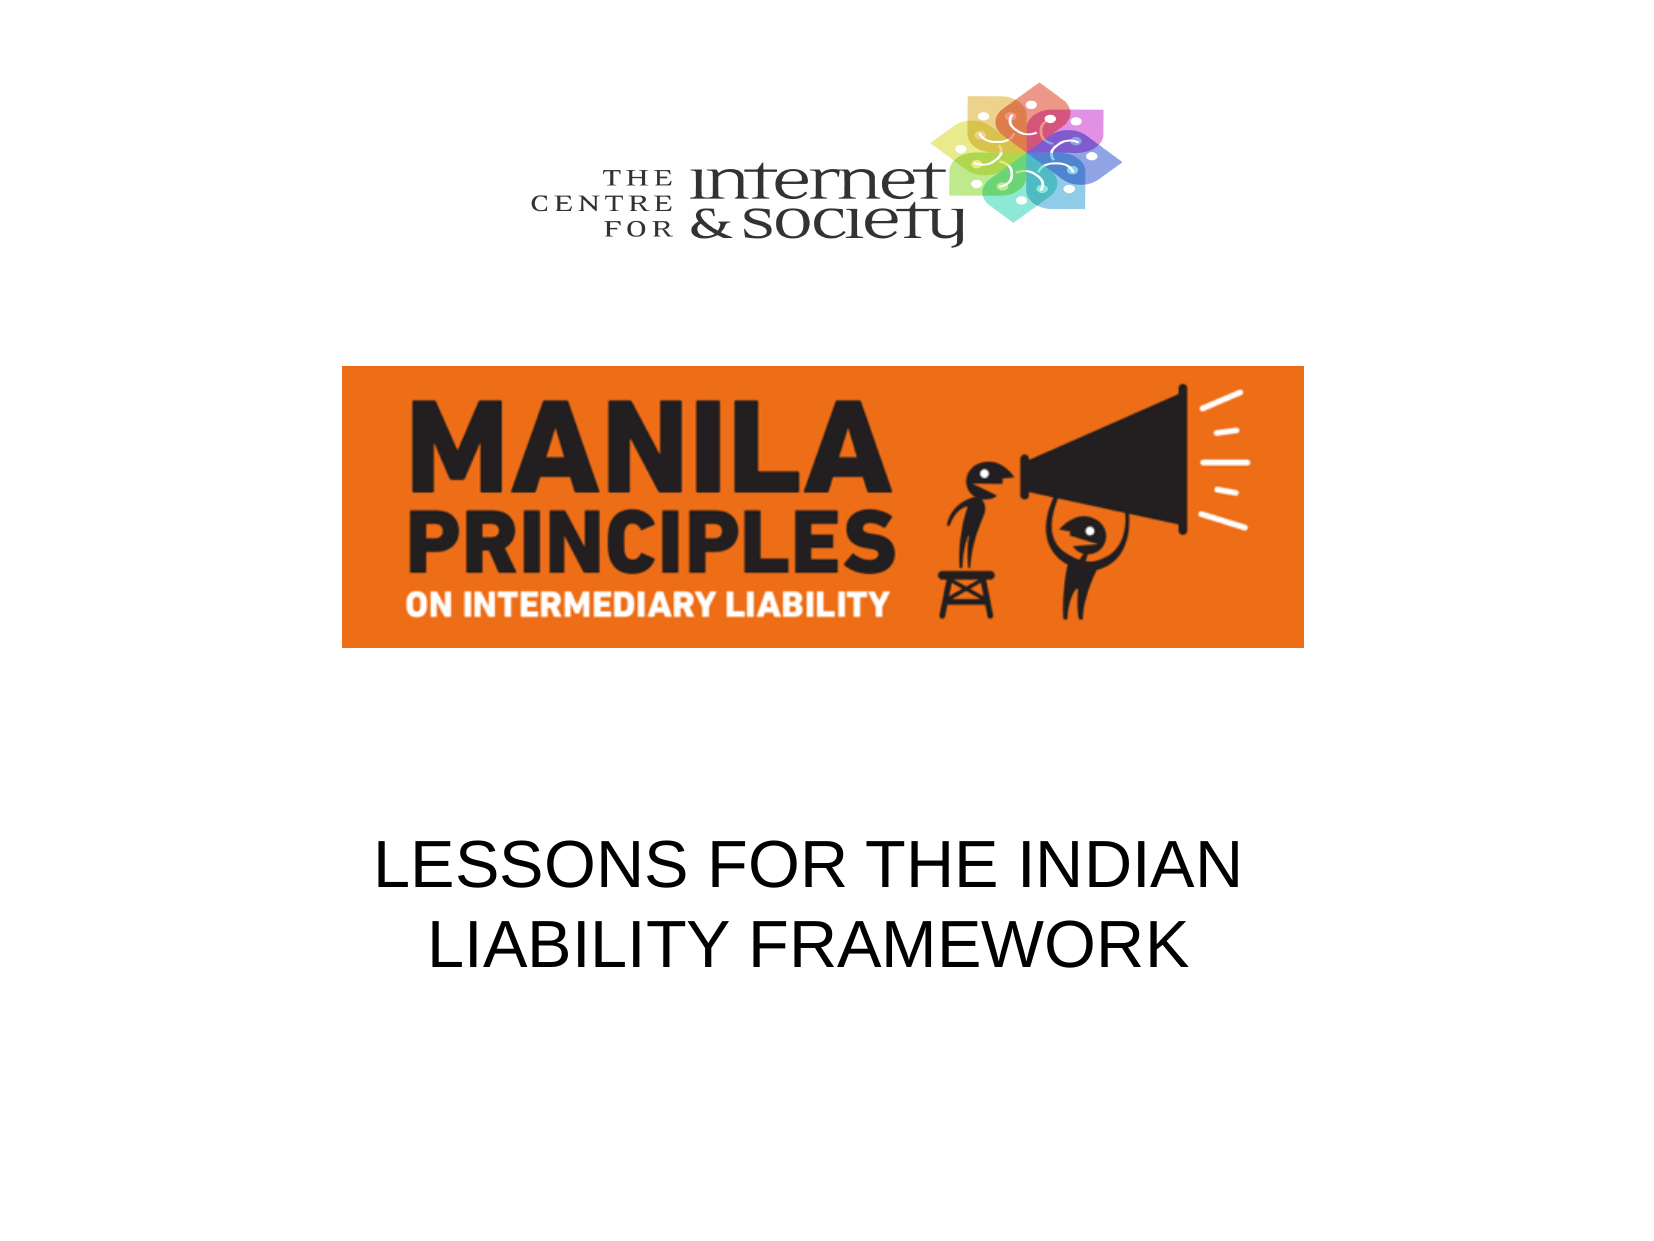

# LESSONS FOR THE INDIAN LIABILITY FRAMEWORK